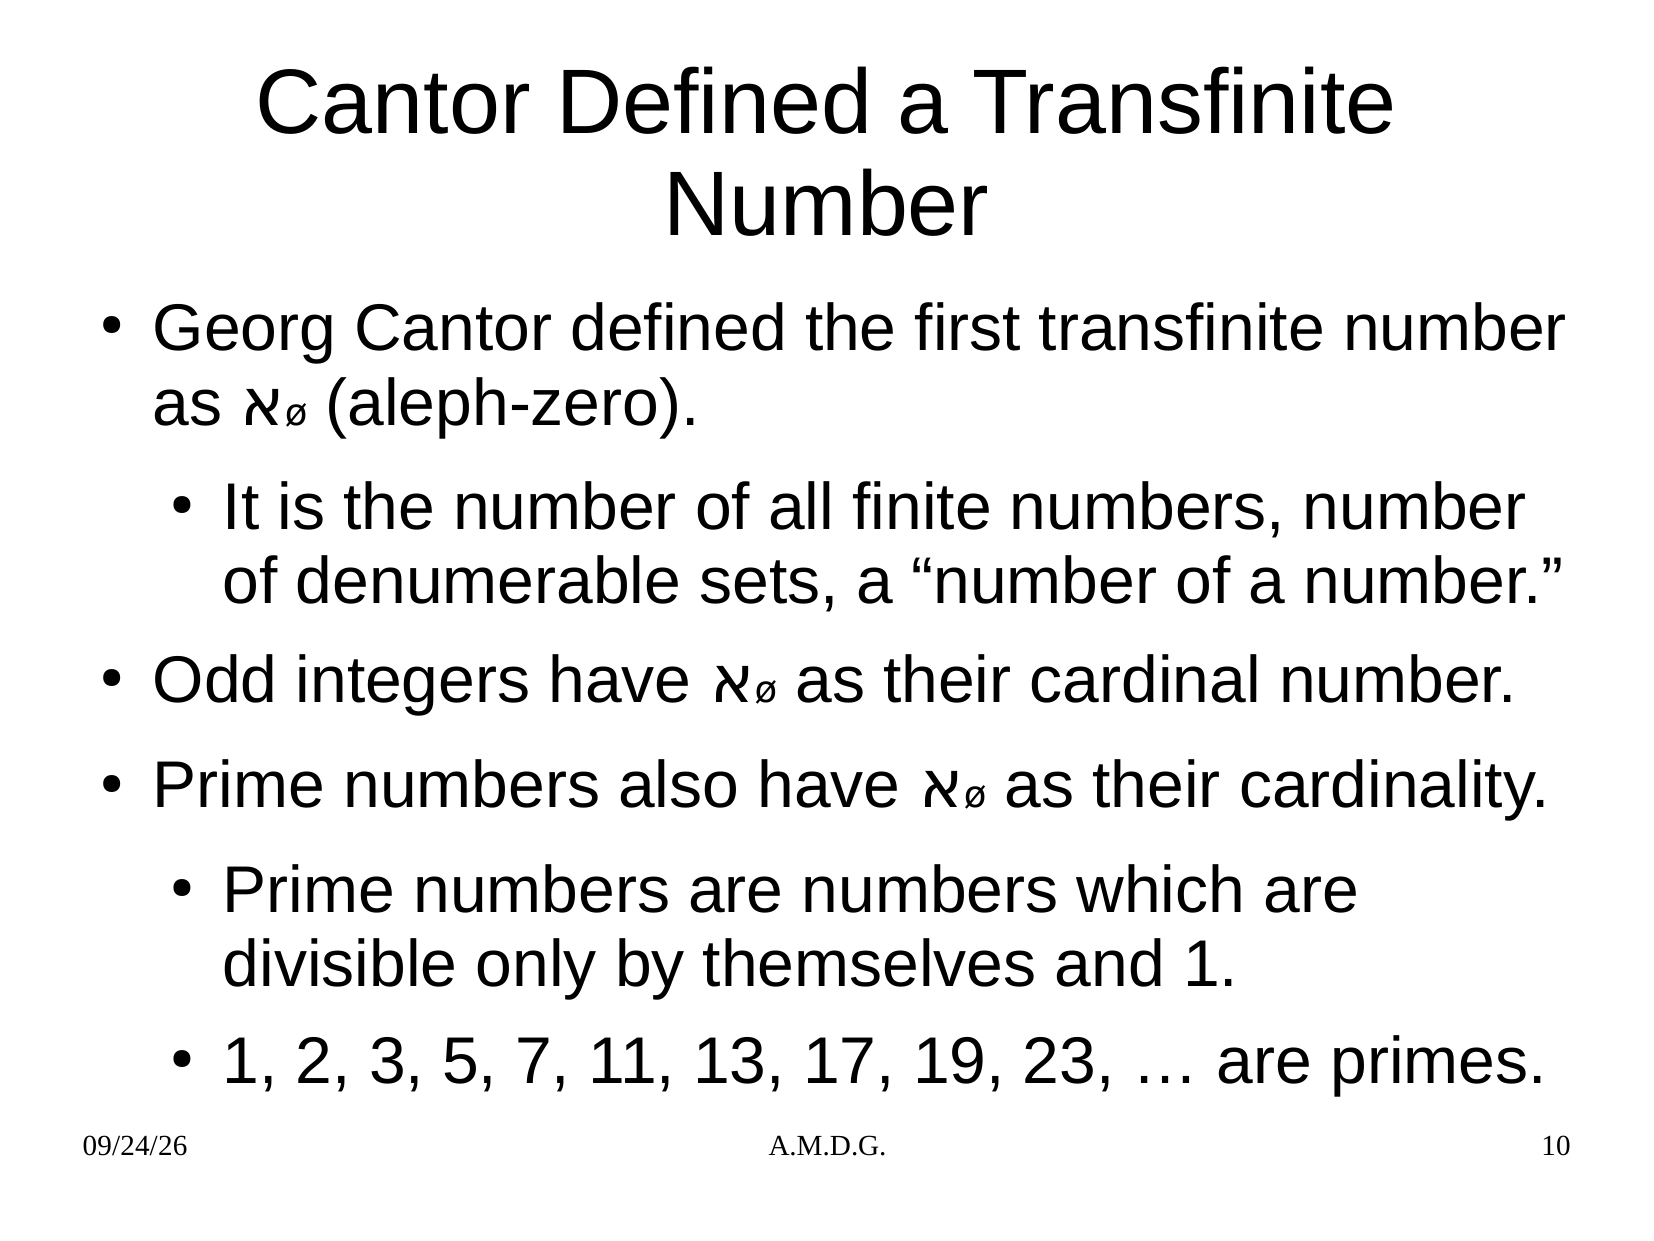

# Cantor Defined a Transfinite Number
Georg Cantor defined the first transfinite number as אø (aleph-zero).
It is the number of all finite numbers, number of denumerable sets, a “number of a number.”
Odd integers have אø as their cardinal number.
Prime numbers also have אø as their cardinality.
Prime numbers are numbers which are divisible only by themselves and 1.
1, 2, 3, 5, 7, 11, 13, 17, 19, 23, … are primes.
A.M.D.G.
10